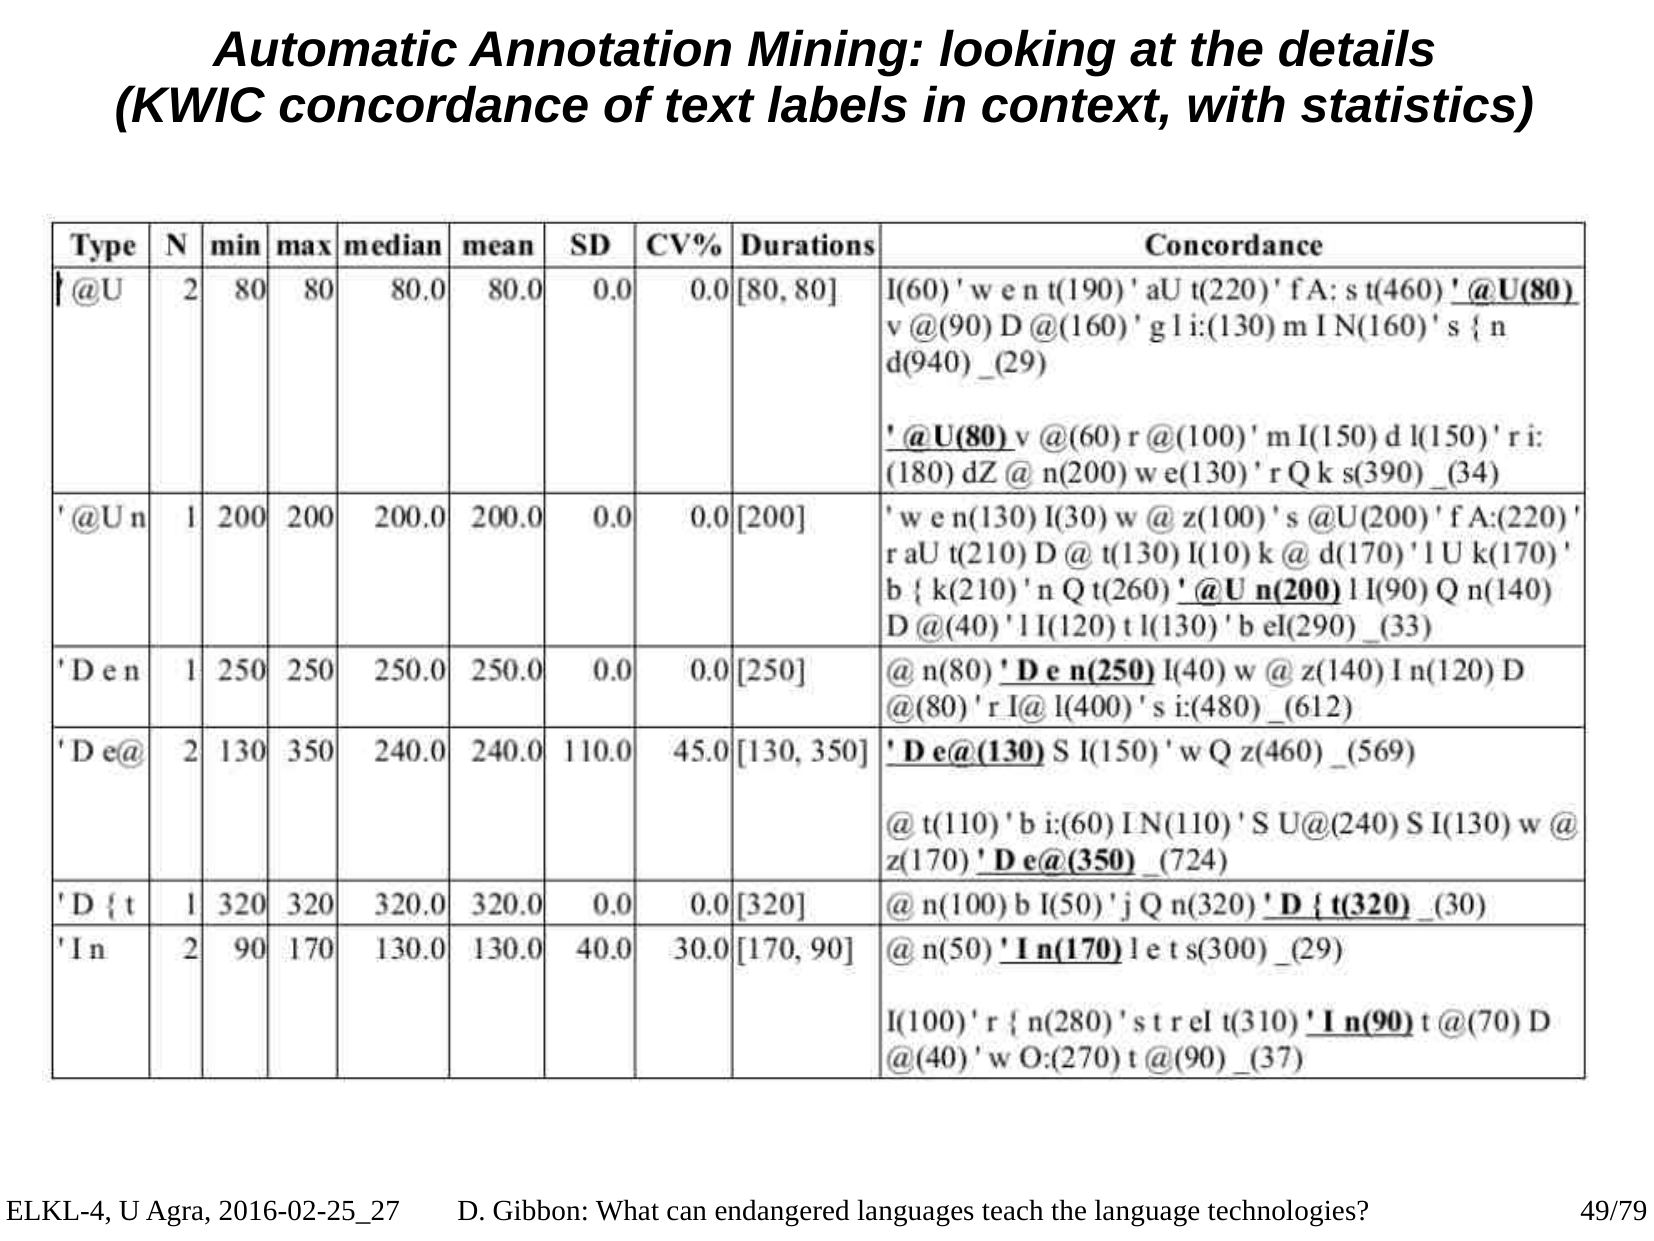

# Automatic Annotation Mining: looking at the details (KWIC concordance of text labels in context, with statistics)
ELKL-4, U Agra, 2016-02-25_27
D. Gibbon: What can endangered languages teach the language technologies?
49